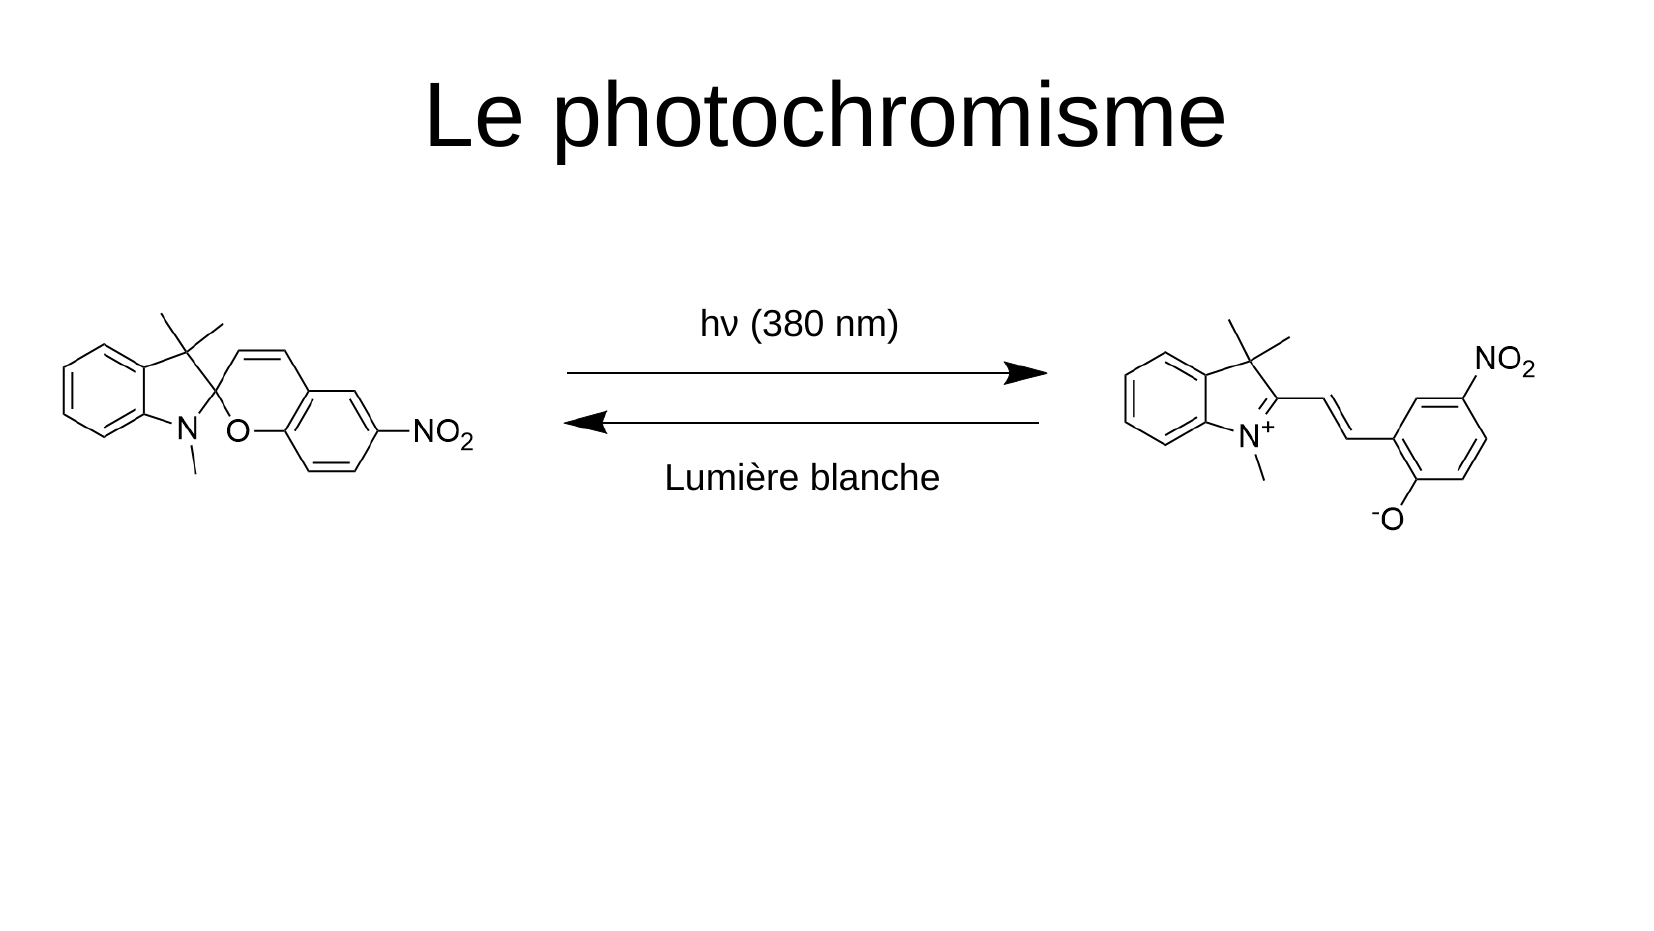

# Le photochromisme
hν (380 nm)
Lumière blanche